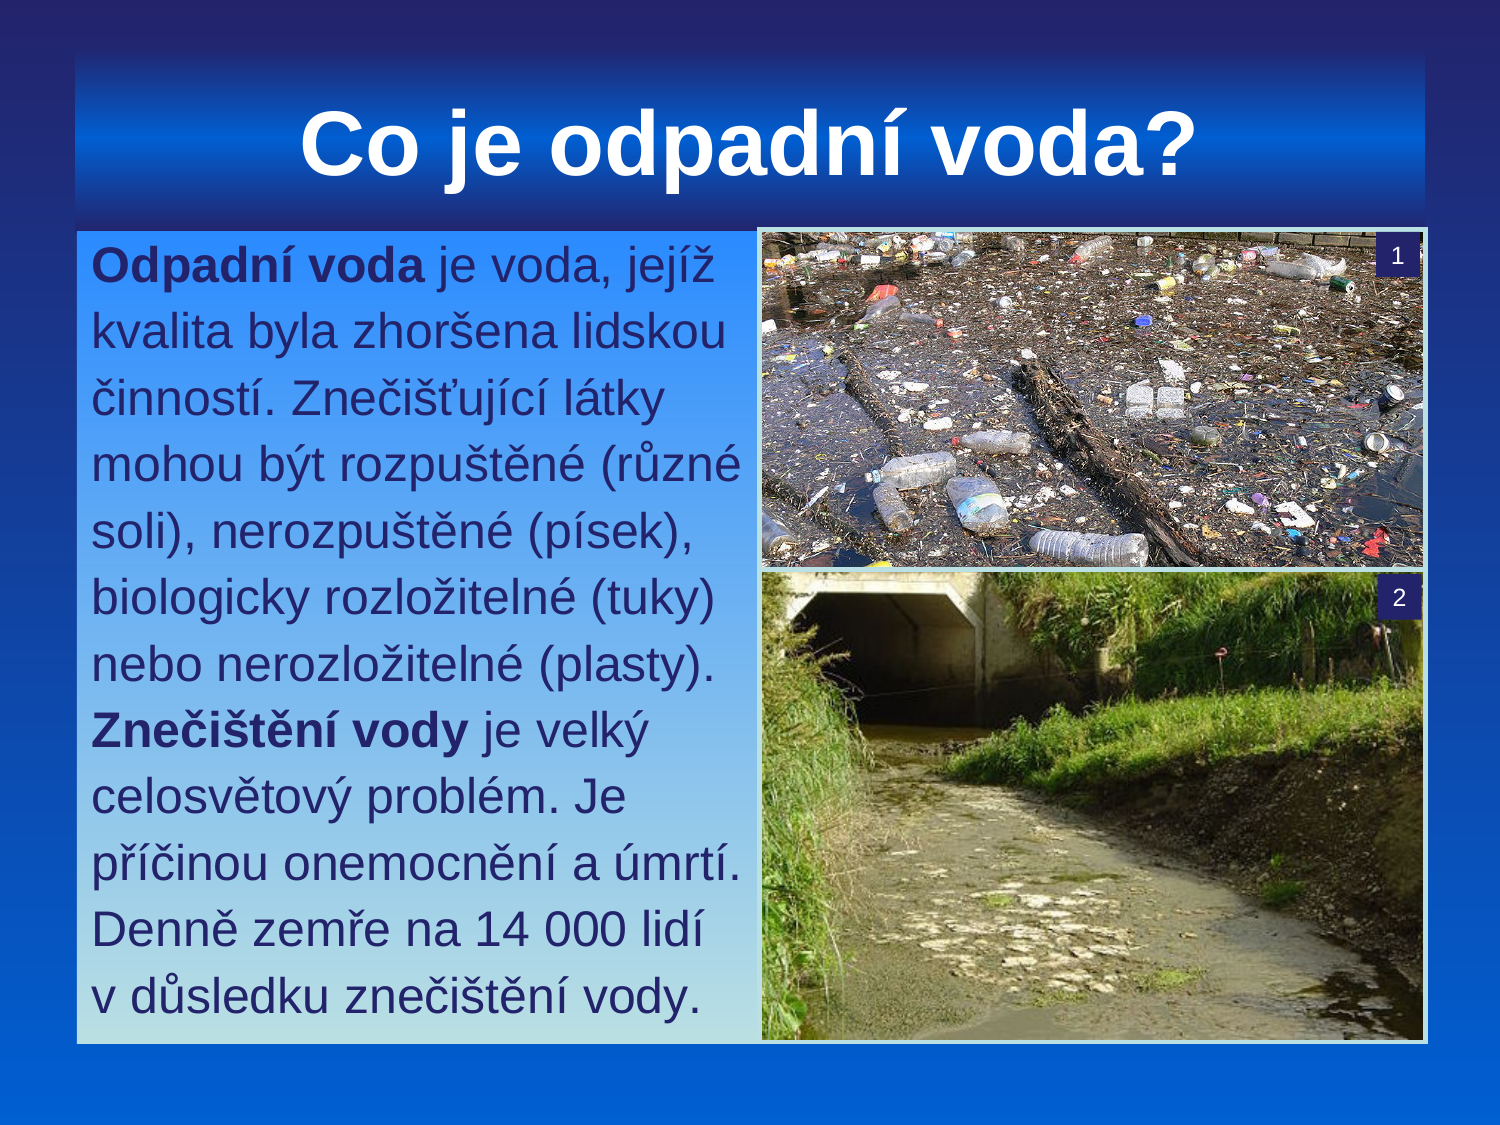

# Co je odpadní voda?
Odpadní voda je voda, jejíž
kvalita byla zhoršena lidskou
činností. Znečišťující látky
mohou být rozpuštěné (různé
soli), nerozpuštěné (písek),
biologicky rozložitelné (tuky)
nebo nerozložitelné (plasty).
Znečištění vody je velký
celosvětový problém. Je
příčinou onemocnění a úmrtí.
Denně zemře na 14 000 lidí
v důsledku znečištění vody.
1
2